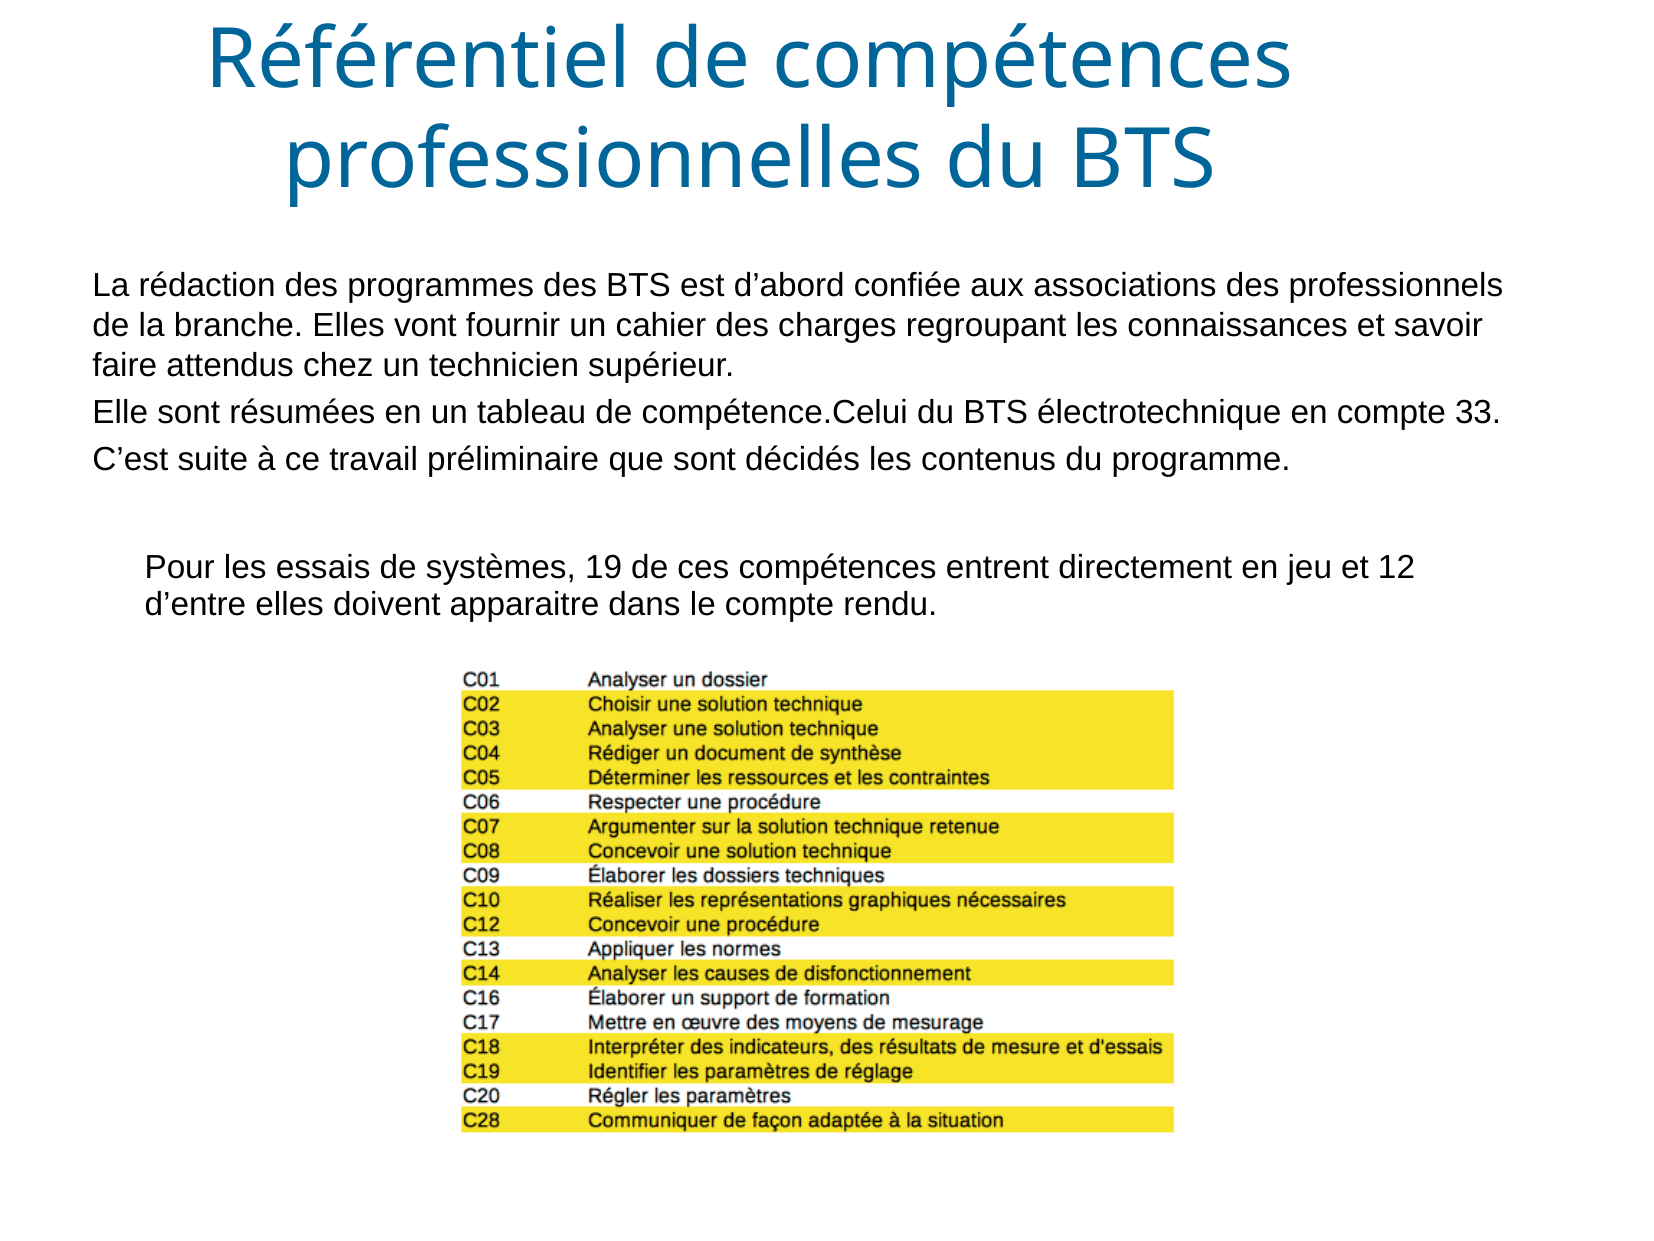

# Référentiel de compétences professionnelles du BTS
La rédaction des programmes des BTS est d’abord confiée aux associations des professionnels de la branche. Elles vont fournir un cahier des charges regroupant les connaissances et savoir faire attendus chez un technicien supérieur.
Elle sont résumées en un tableau de compétence.Celui du BTS électrotechnique en compte 33.
C’est suite à ce travail préliminaire que sont décidés les contenus du programme.
Pour les essais de systèmes, 19 de ces compétences entrent directement en jeu et 12 d’entre elles doivent apparaitre dans le compte rendu.